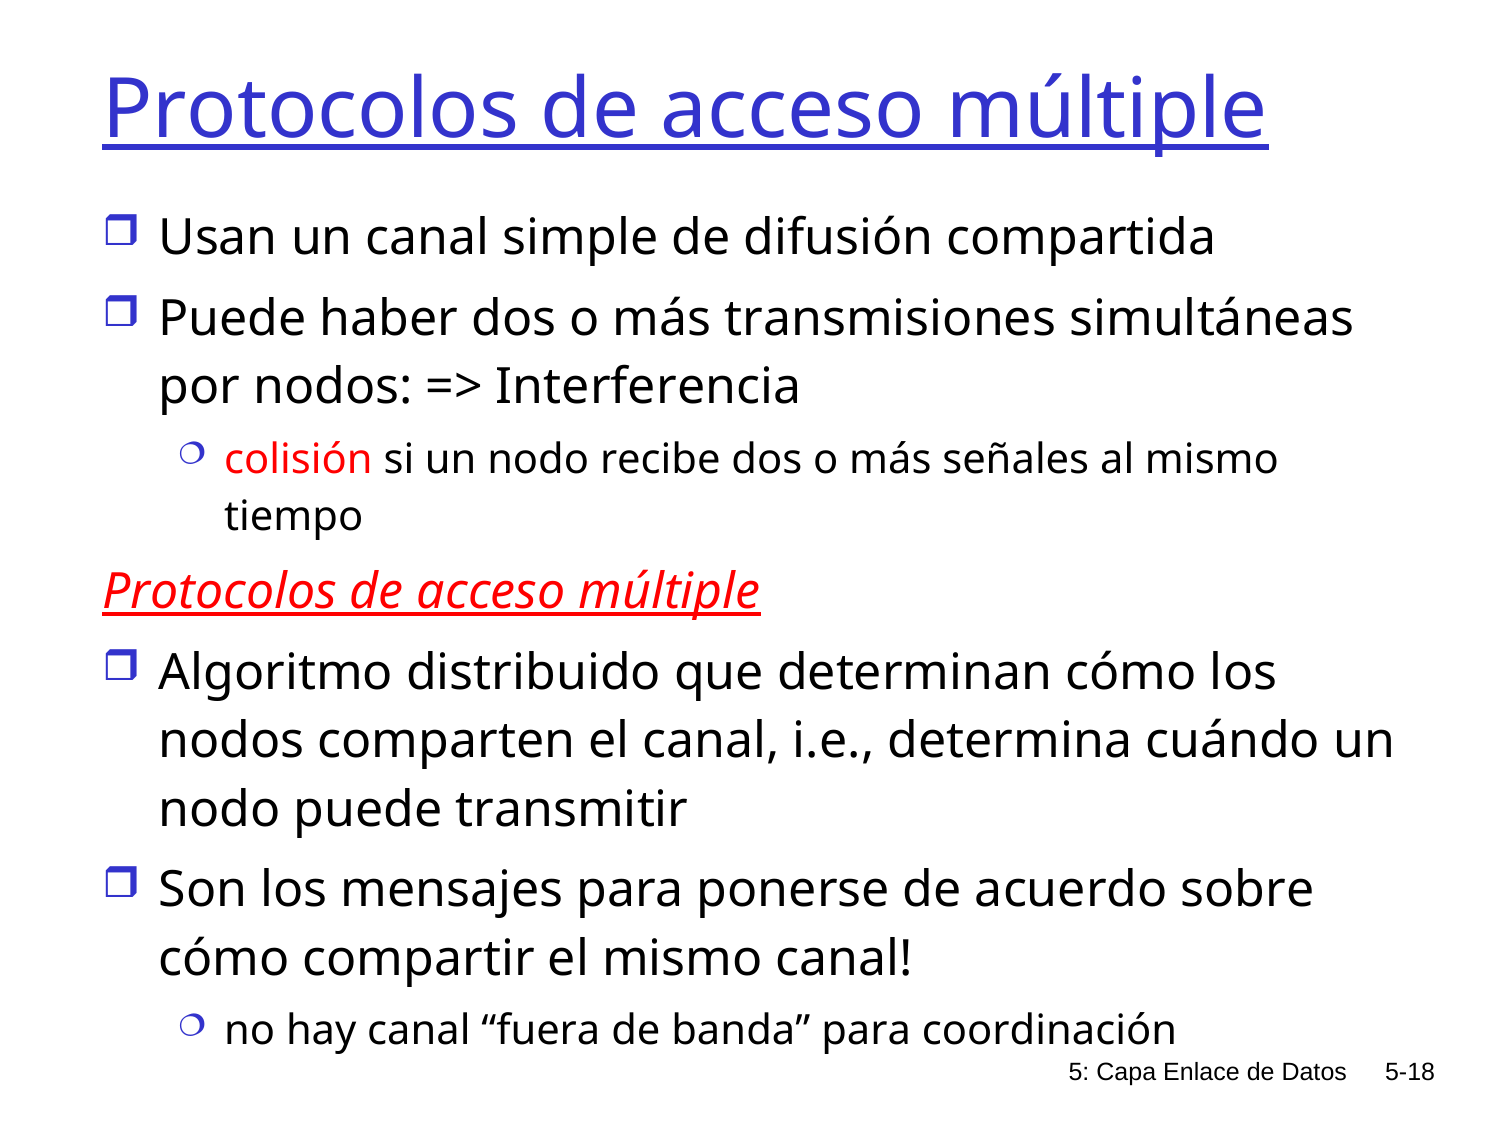

# Protocolos de acceso múltiple
Usan un canal simple de difusión compartida
Puede haber dos o más transmisiones simultáneas por nodos: => Interferencia
colisión si un nodo recibe dos o más señales al mismo tiempo
Protocolos de acceso múltiple
Algoritmo distribuido que determinan cómo los nodos comparten el canal, i.e., determina cuándo un nodo puede transmitir
Son los mensajes para ponerse de acuerdo sobre cómo compartir el mismo canal!
no hay canal “fuera de banda” para coordinación
18